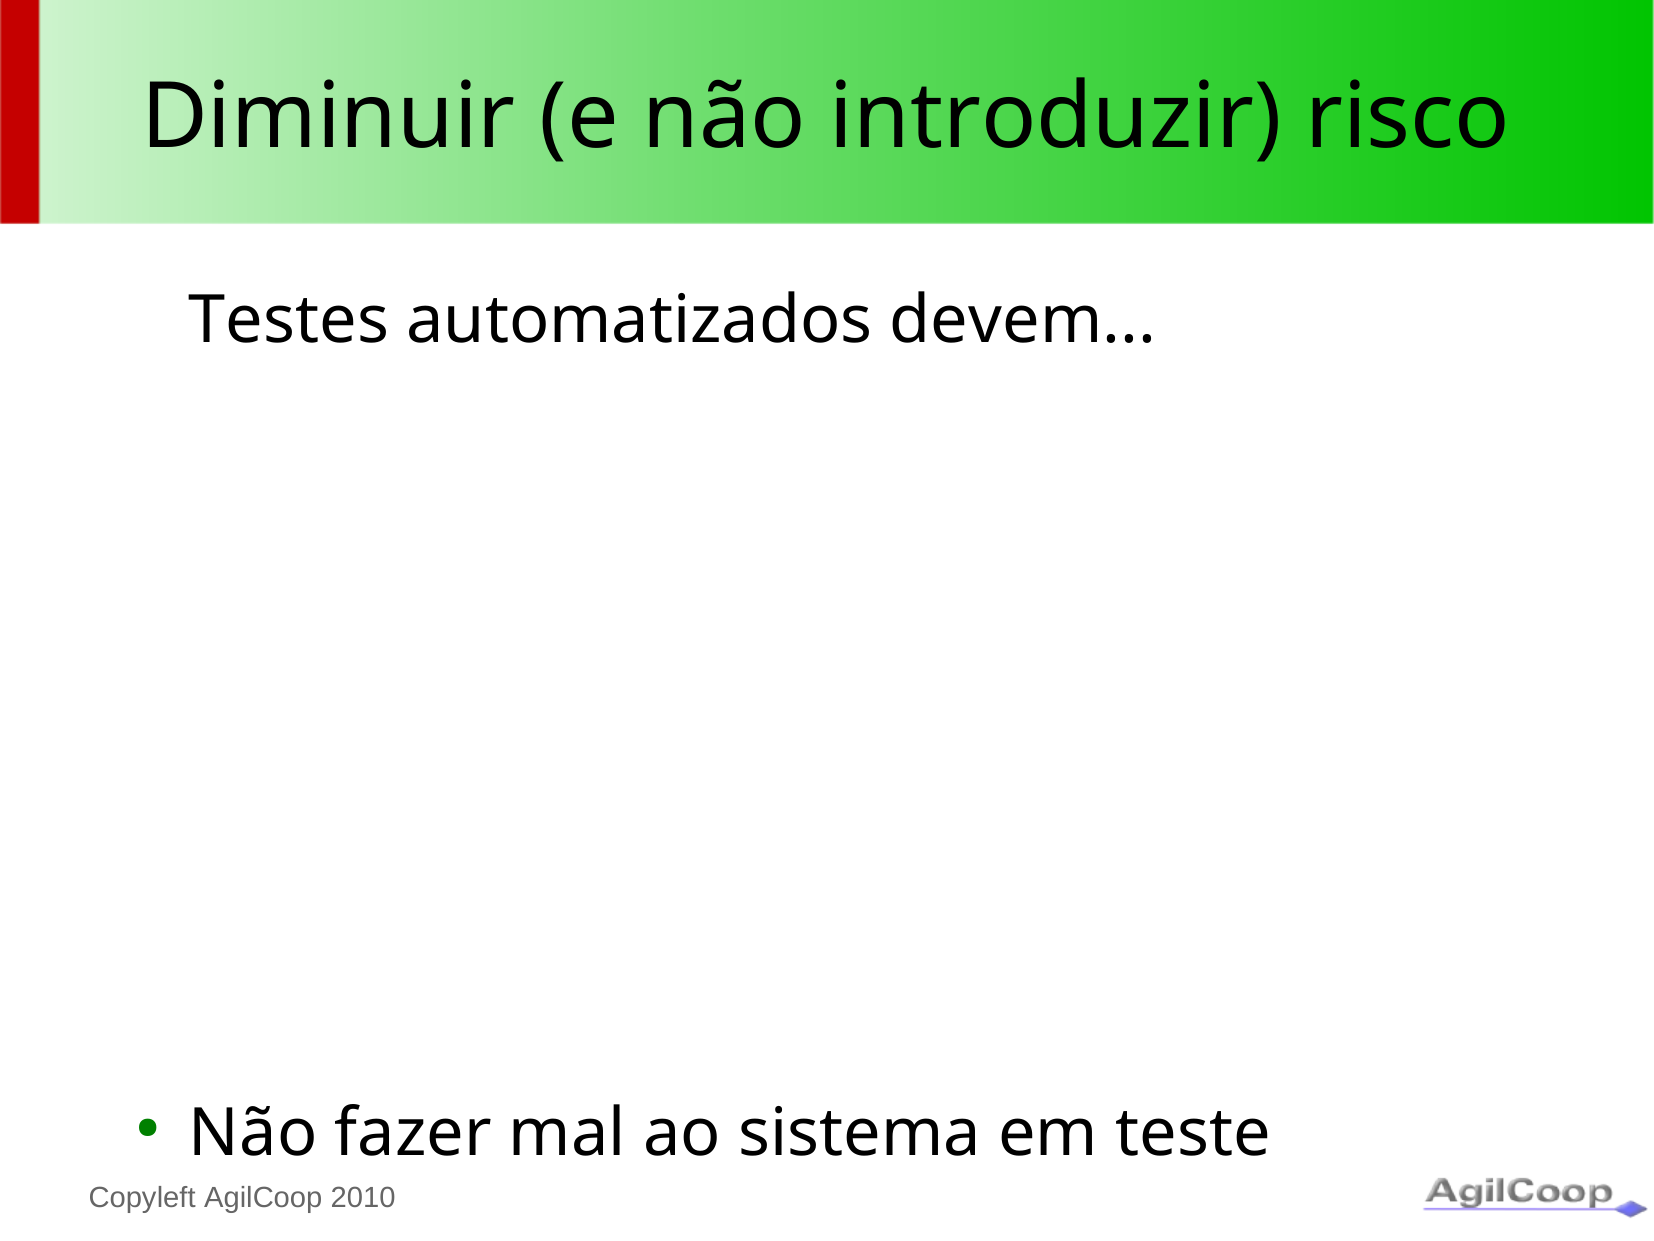

# Diminuir (e não introduzir) risco
Testes automatizados devem...
Não fazer mal ao sistema em teste
Copyleft AgilCoop 2010